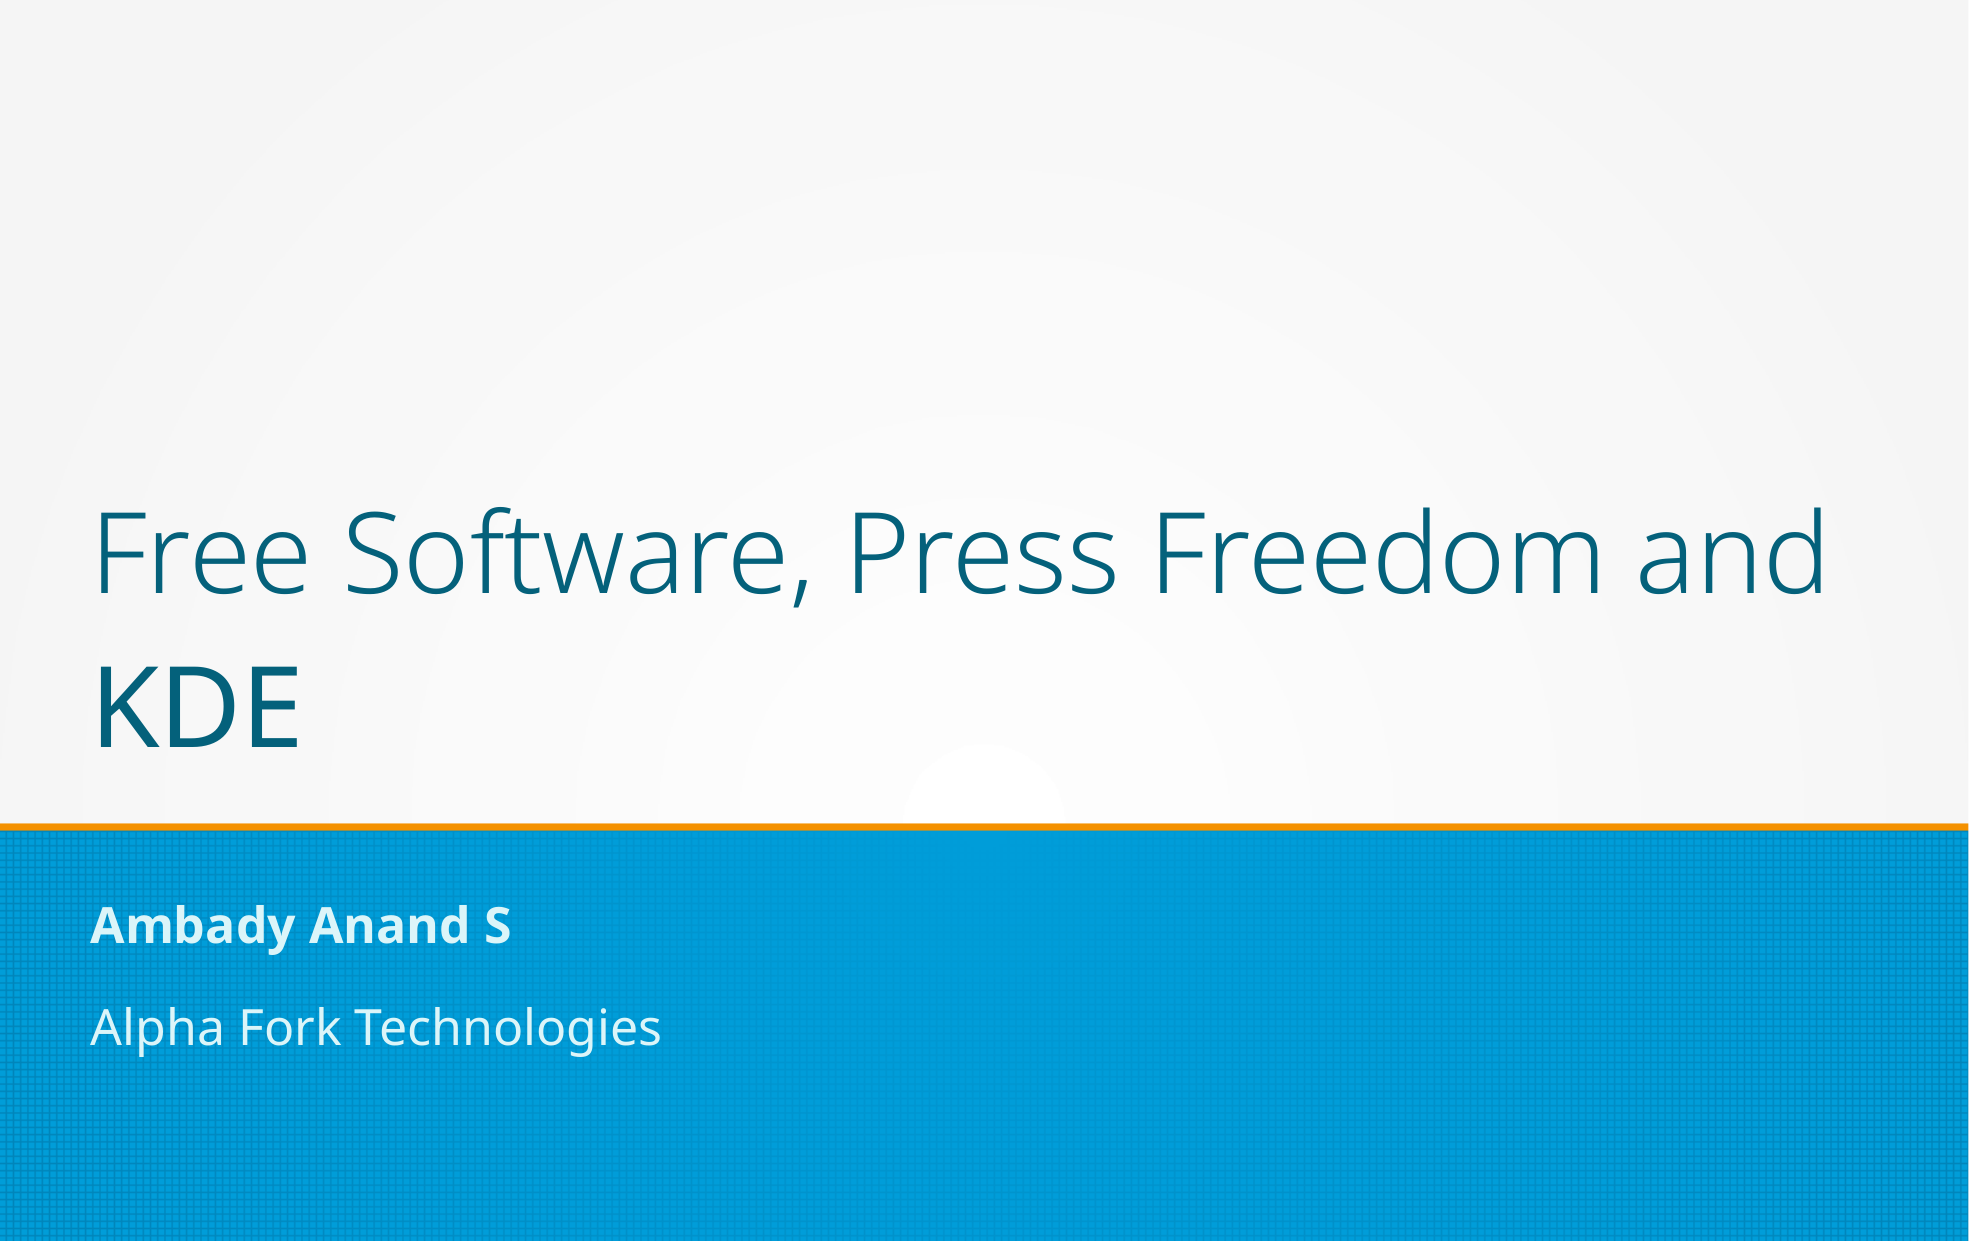

# Free Software, Press Freedom and KDE
Ambady Anand S
Alpha Fork Technologies